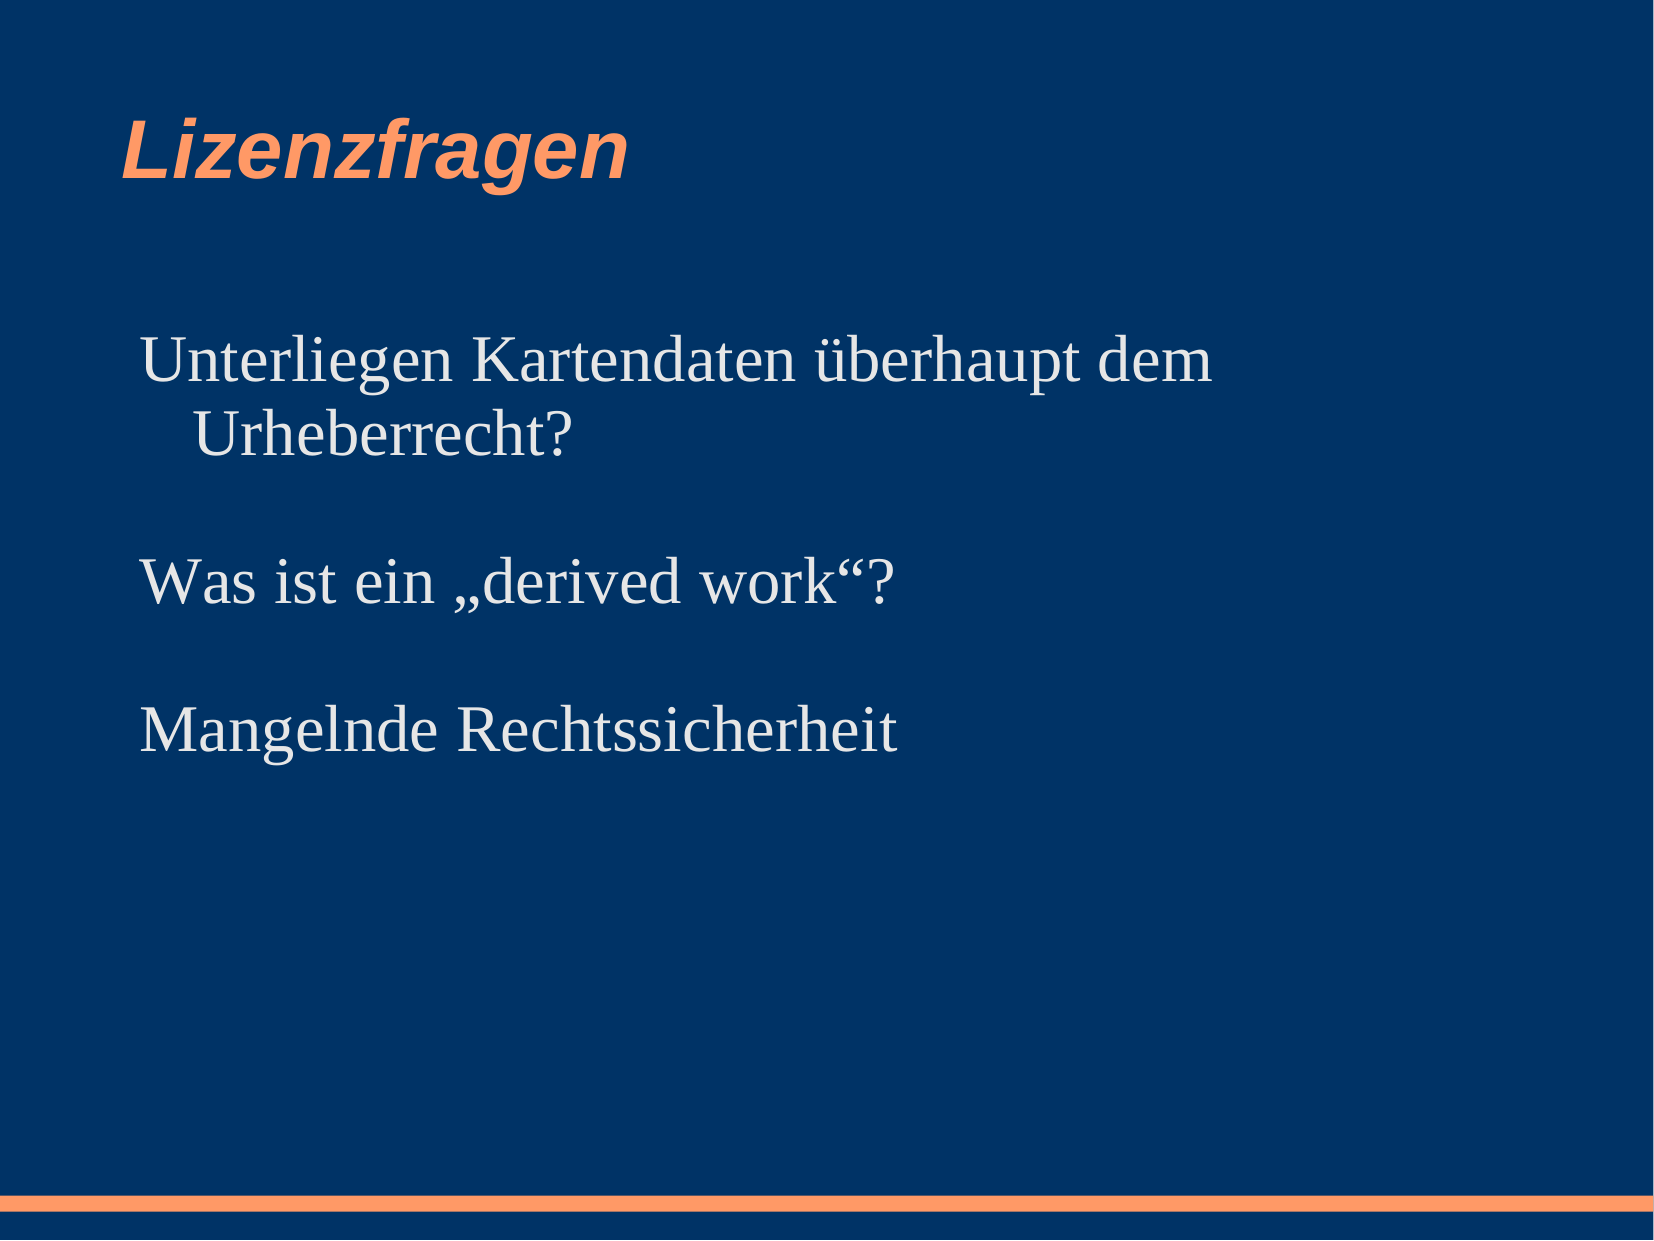

# Lizenzfragen
Unterliegen Kartendaten überhaupt dem Urheberrecht?
Was ist ein „derived work“?
Mangelnde Rechtssicherheit